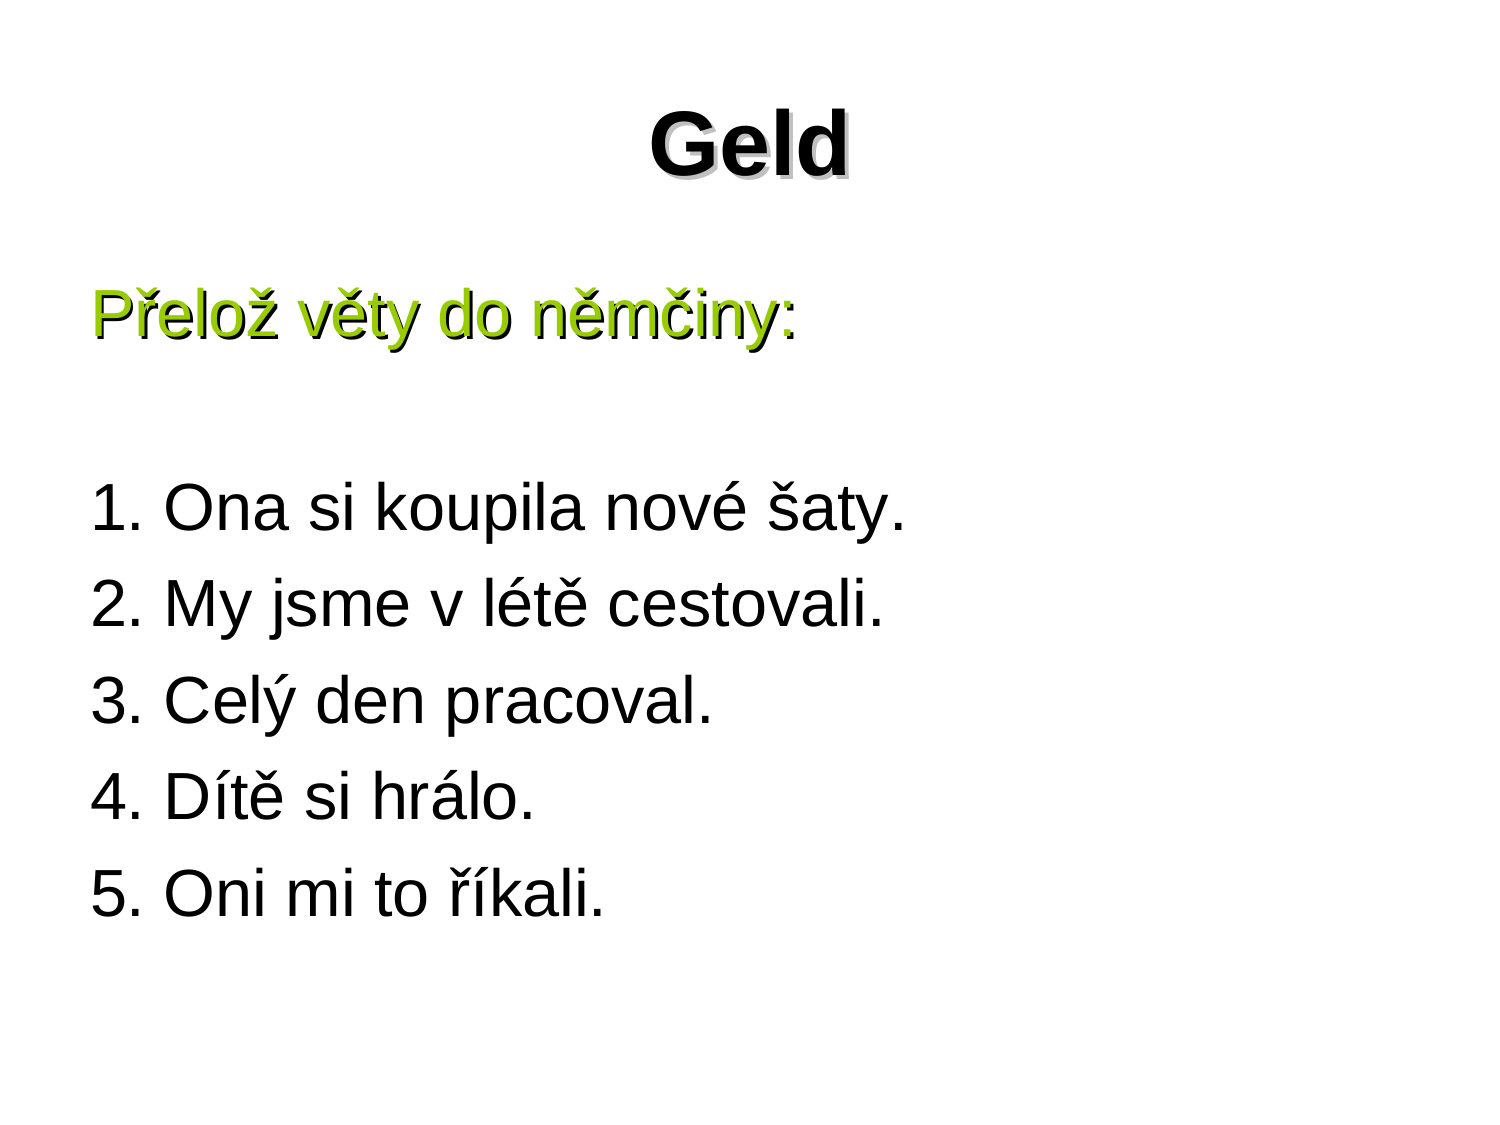

# Geld
Přelož věty do němčiny:
1. Ona si koupila nové šaty.
2. My jsme v létě cestovali.
3. Celý den pracoval.
4. Dítě si hrálo.
5. Oni mi to říkali.